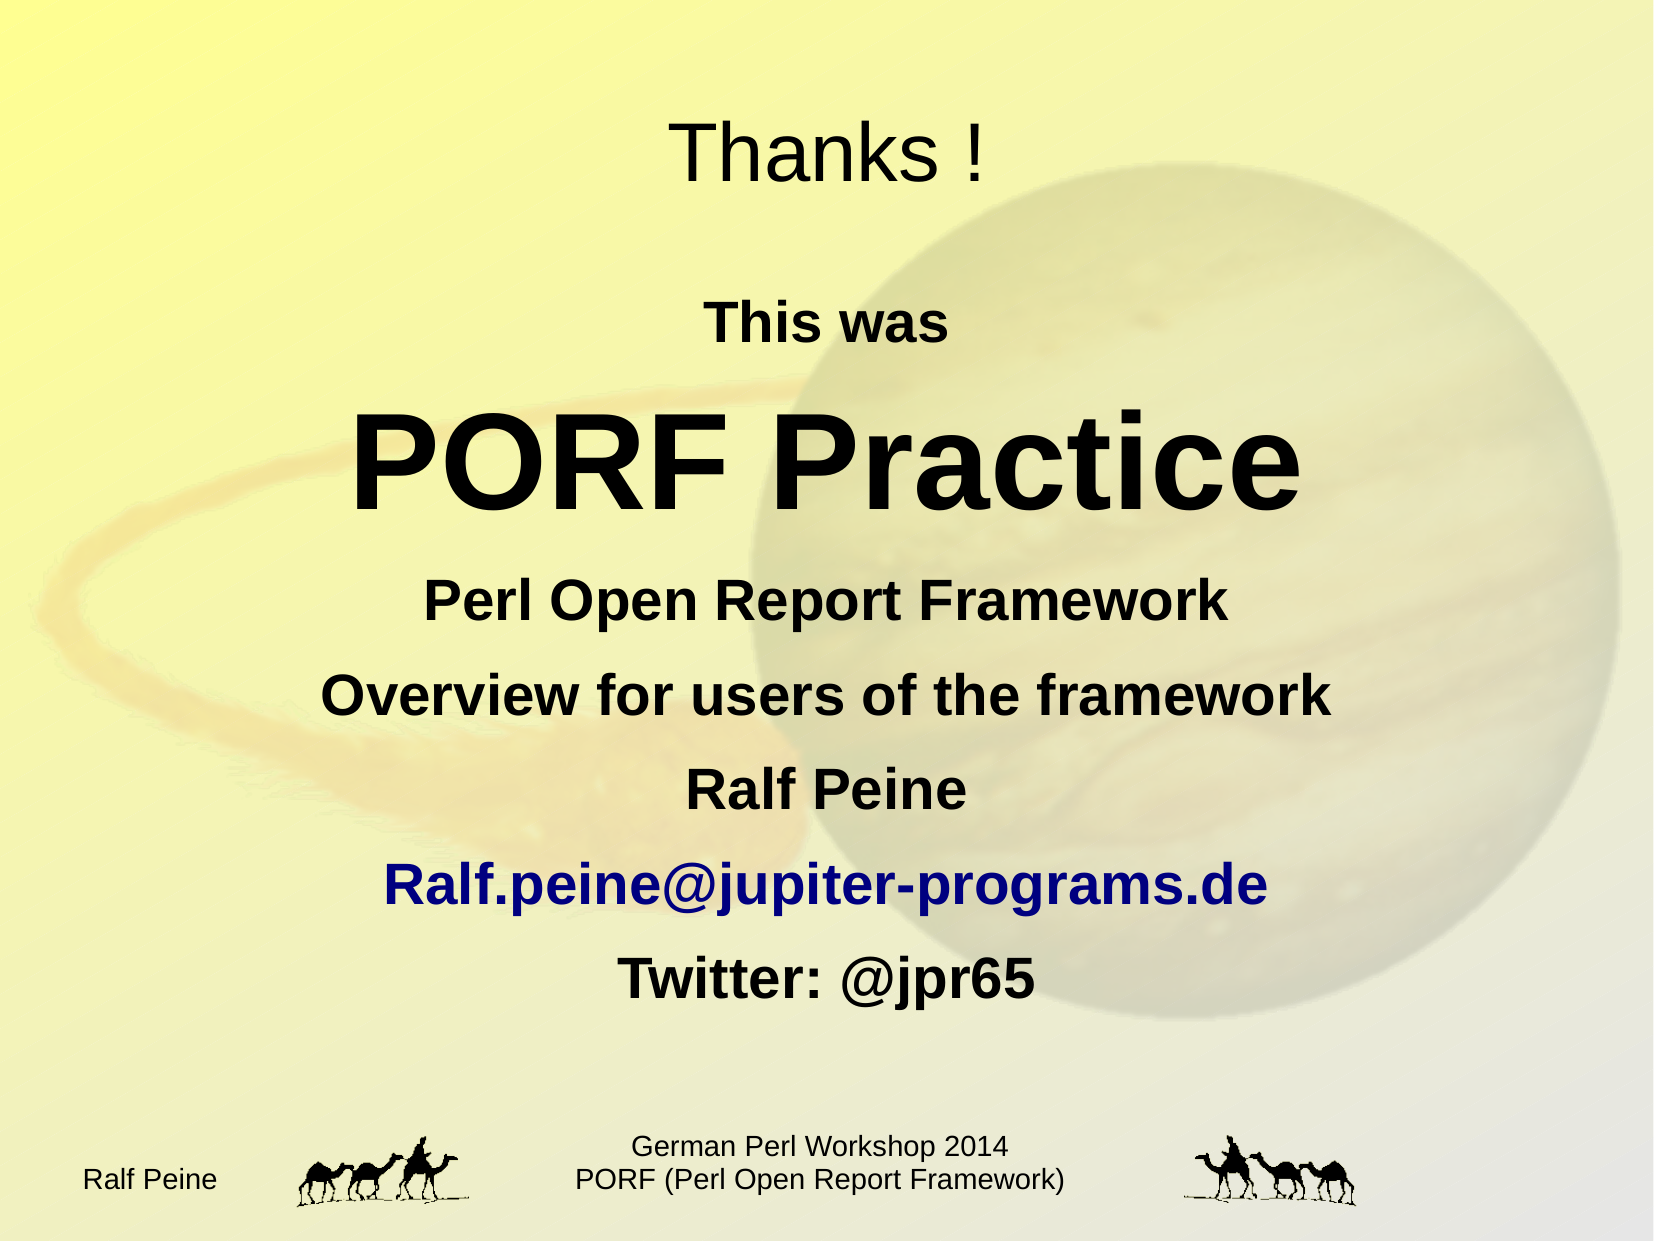

# Thanks !
This was
PORF Practice
Perl Open Report Framework
Overview for users of the framework
Ralf Peine
Ralf.peine@jupiter-programs.de
Twitter: @jpr65